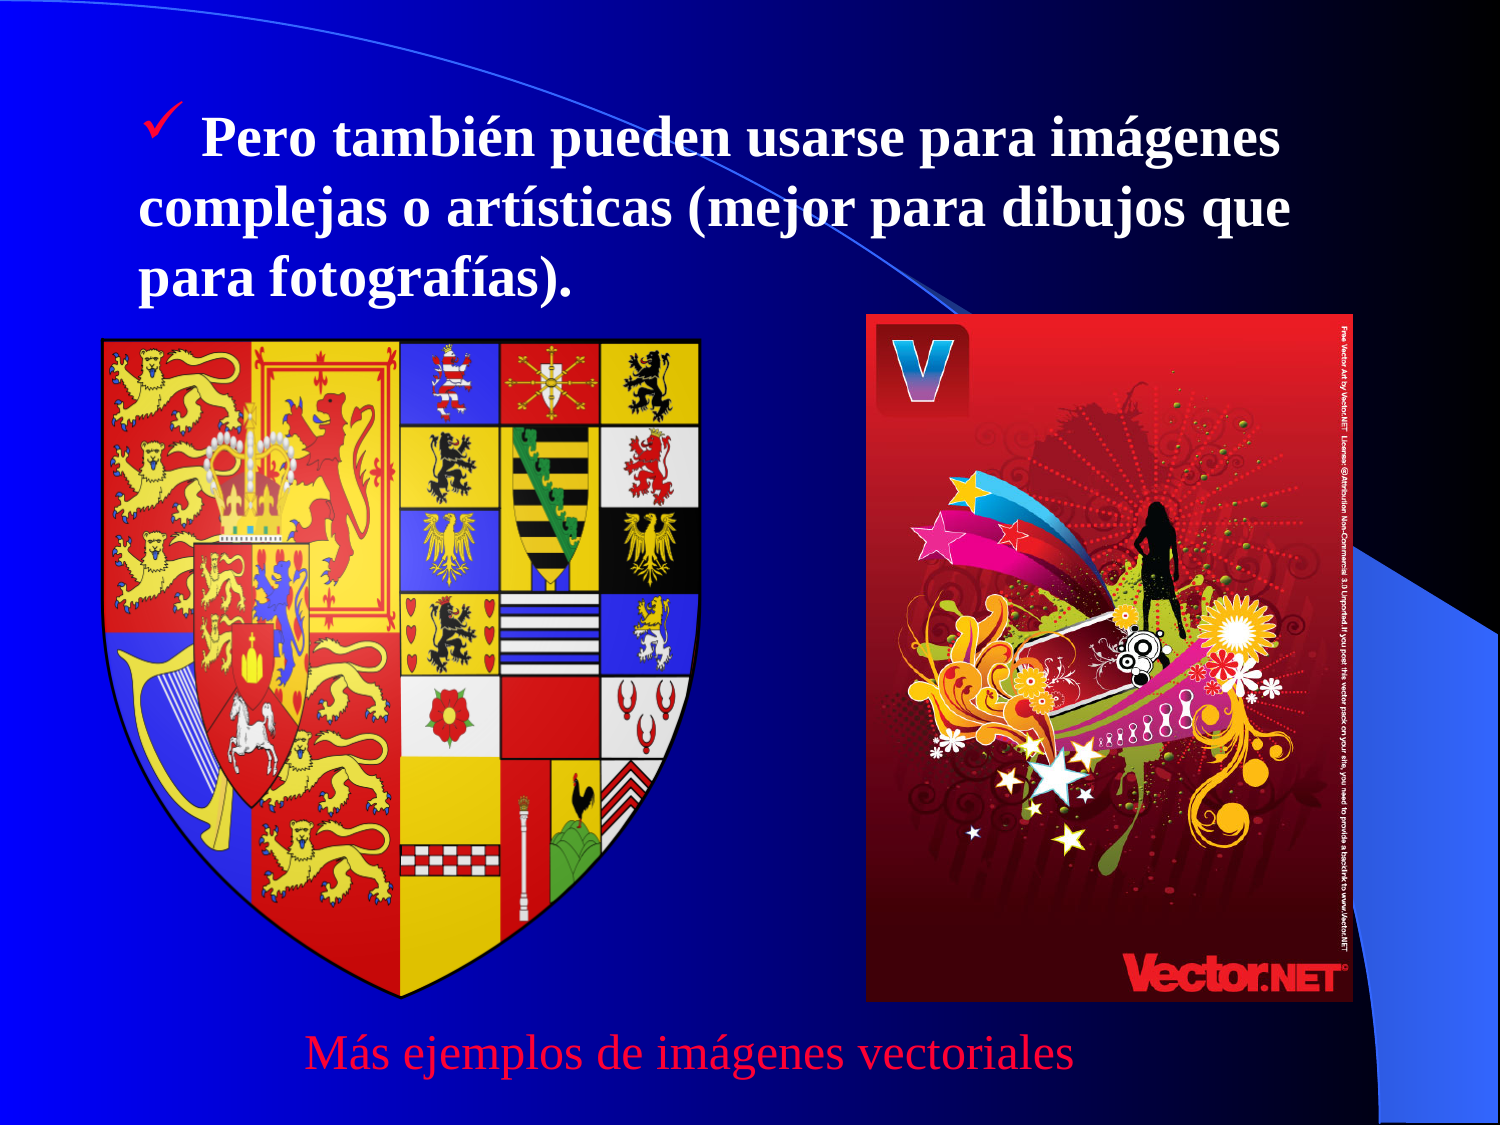

Pero también pueden usarse para imágenes complejas o artísticas (mejor para dibujos que para fotografías).
Más ejemplos de imágenes vectoriales